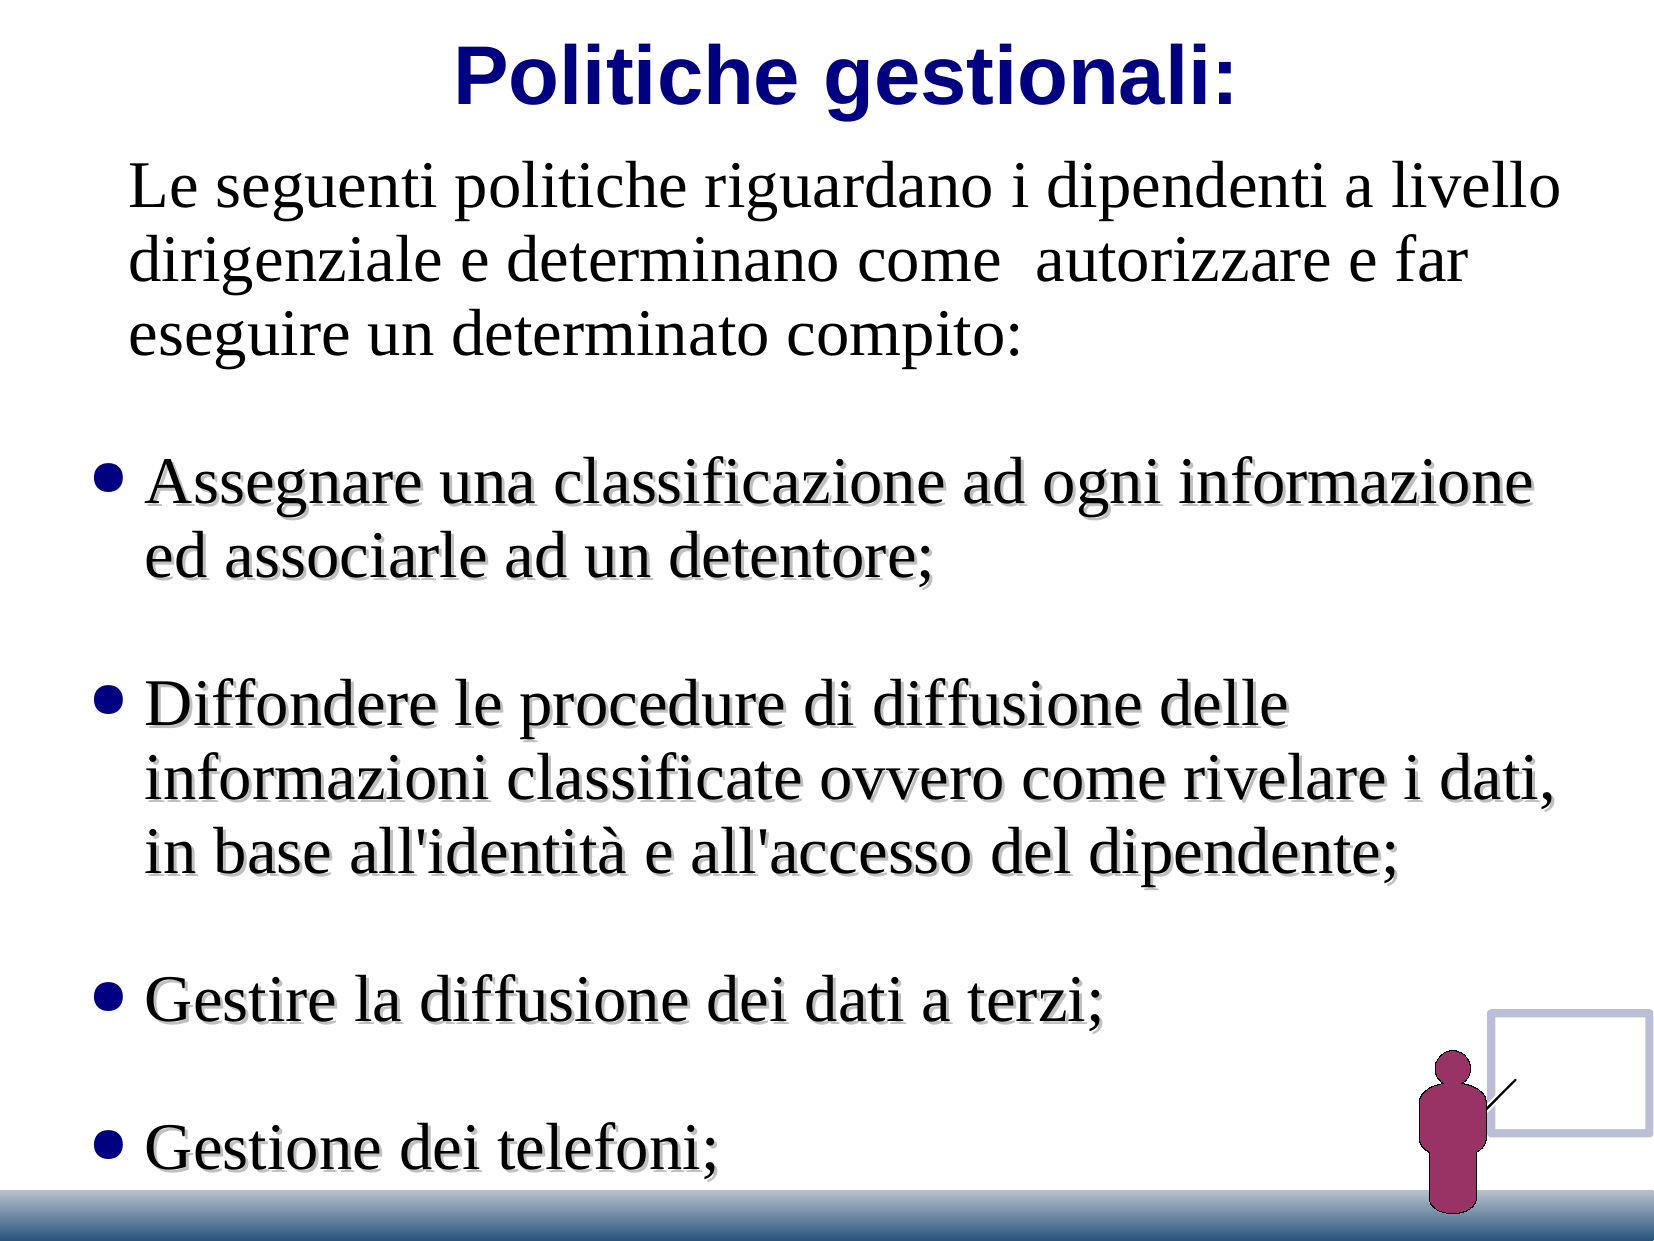

# Politiche gestionali:
Le seguenti politiche riguardano i dipendenti a livello
dirigenziale e determinano come autorizzare e far
eseguire un determinato compito:
 Assegnare una classificazione ad ogni informazione
 ed associarle ad un detentore;
 Diffondere le procedure di diffusione delle
 informazioni classificate ovvero come rivelare i dati,
 in base all'identità e all'accesso del dipendente;
 Gestire la diffusione dei dati a terzi;
 Gestione dei telefoni;